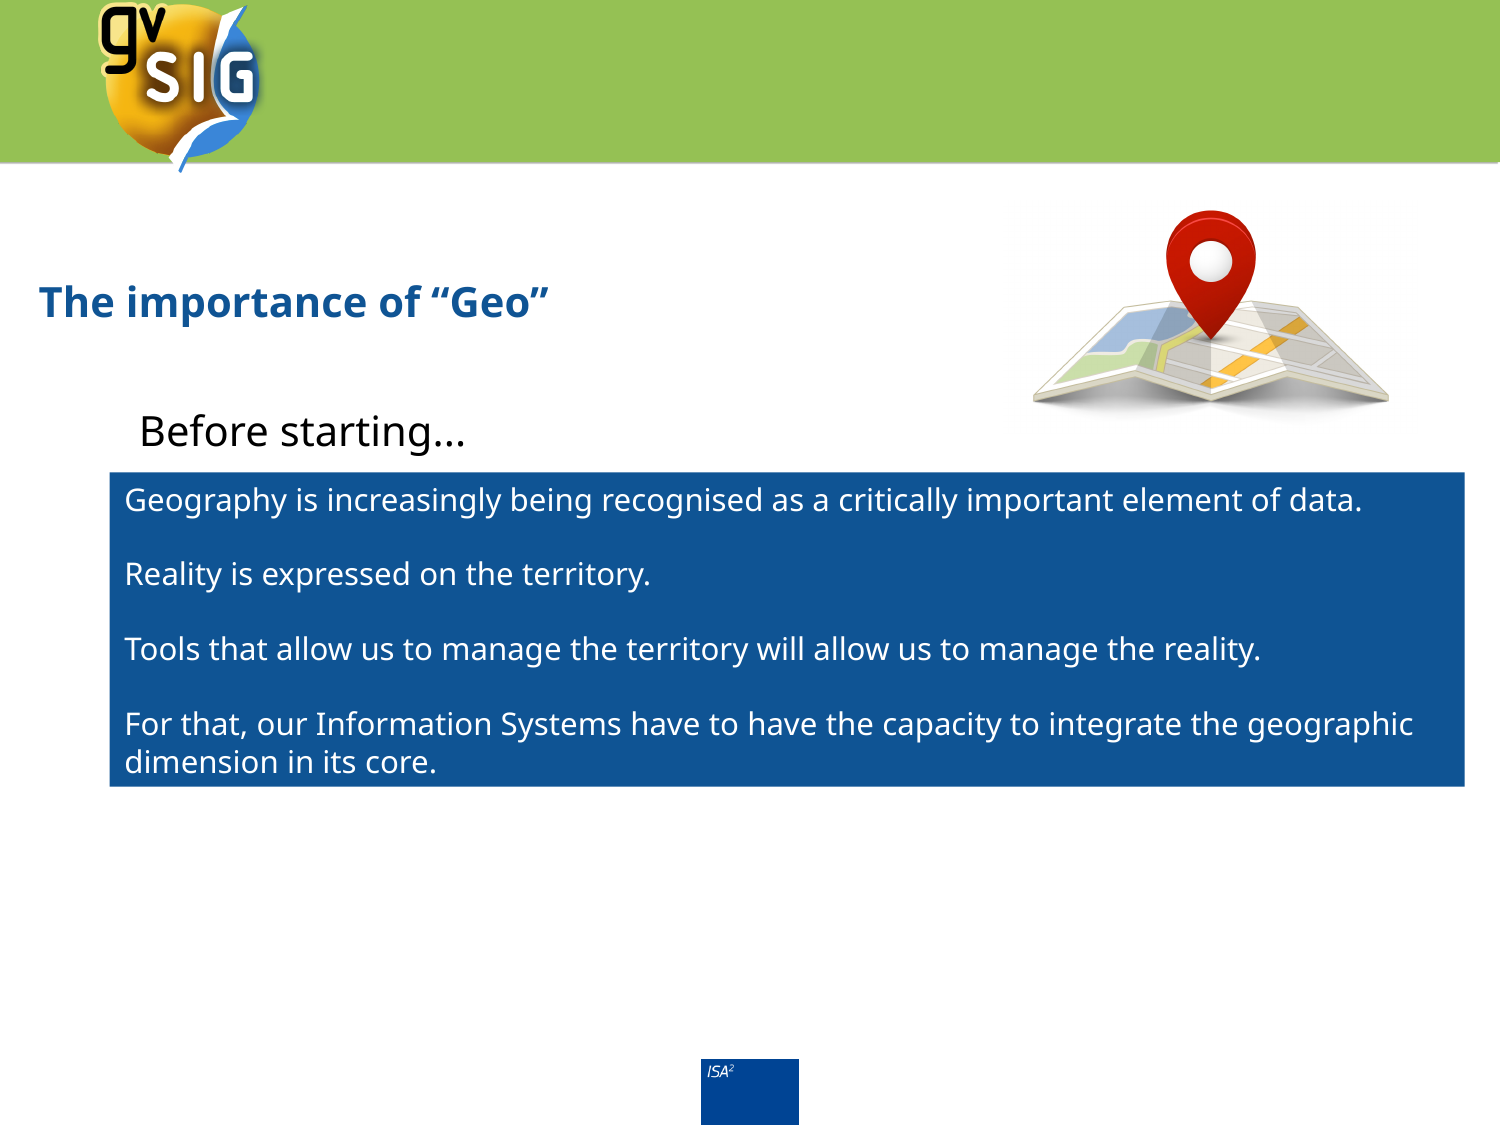

# The importance of “Geo”
Before starting...
Geography is increasingly being recognised as a critically important element of data.
Reality is expressed on the territory.
Tools that allow us to manage the territory will allow us to manage the reality.
For that, our Information Systems have to have the capacity to integrate the geographic dimension in its core.